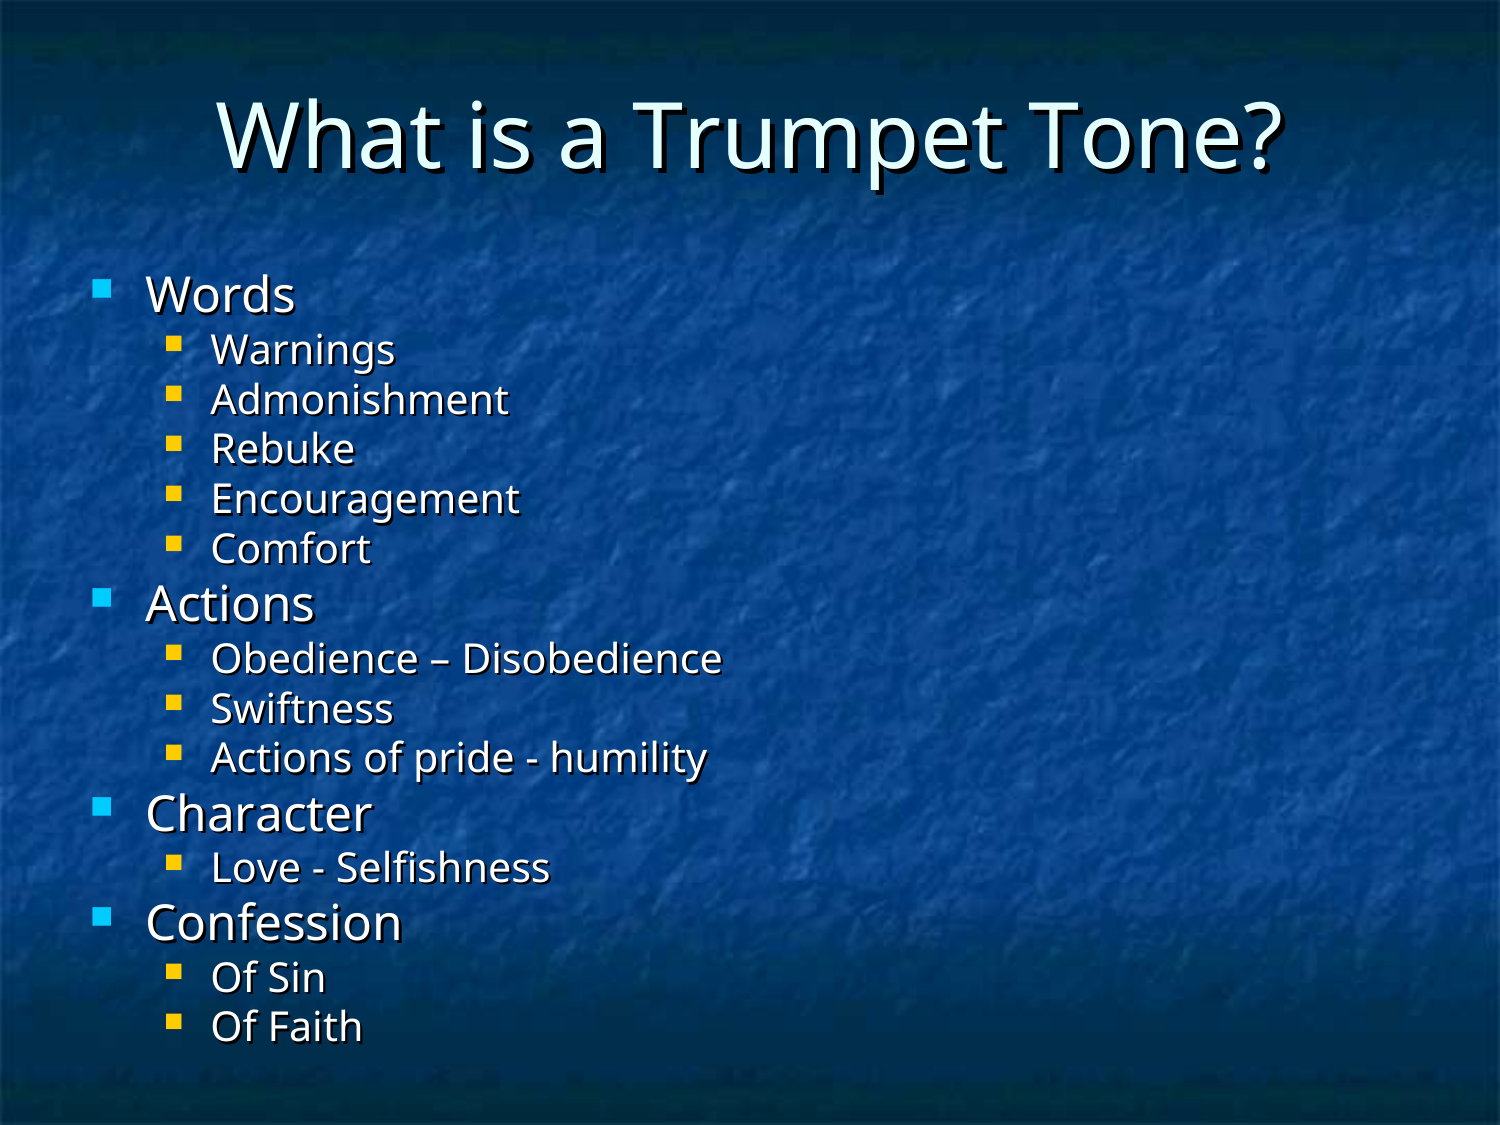

# What is a Trumpet Tone?
Words
Warnings
Admonishment
Rebuke
Encouragement
Comfort
Actions
Obedience – Disobedience
Swiftness
Actions of pride - humility
Character
Love - Selfishness
Confession
Of Sin
Of Faith